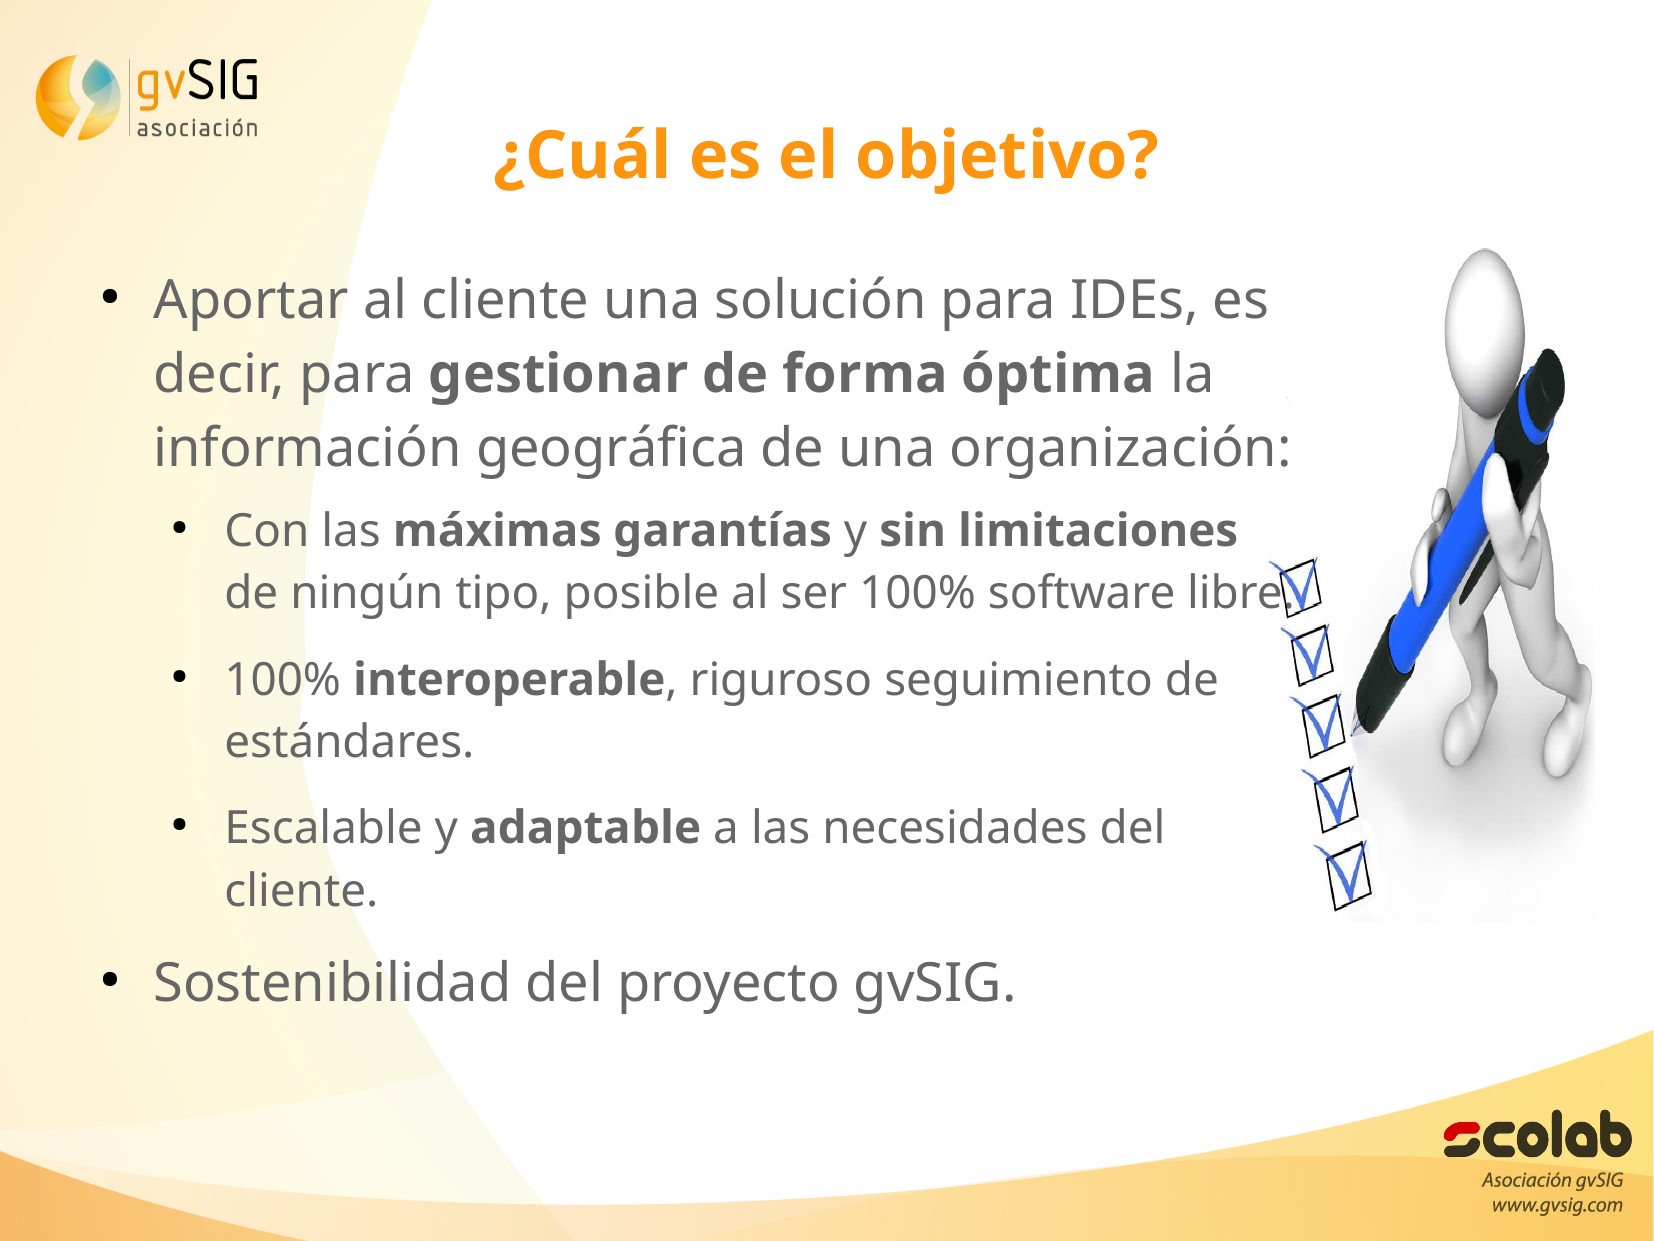

# ¿Cuál es el objetivo?
Aportar al cliente una solución para IDEs, es decir, para gestionar de forma óptima la información geográfica de una organización:
Con las máximas garantías y sin limitaciones de ningún tipo, posible al ser 100% software libre.
100% interoperable, riguroso seguimiento de estándares.
Escalable y adaptable a las necesidades del cliente.
Sostenibilidad del proyecto gvSIG.